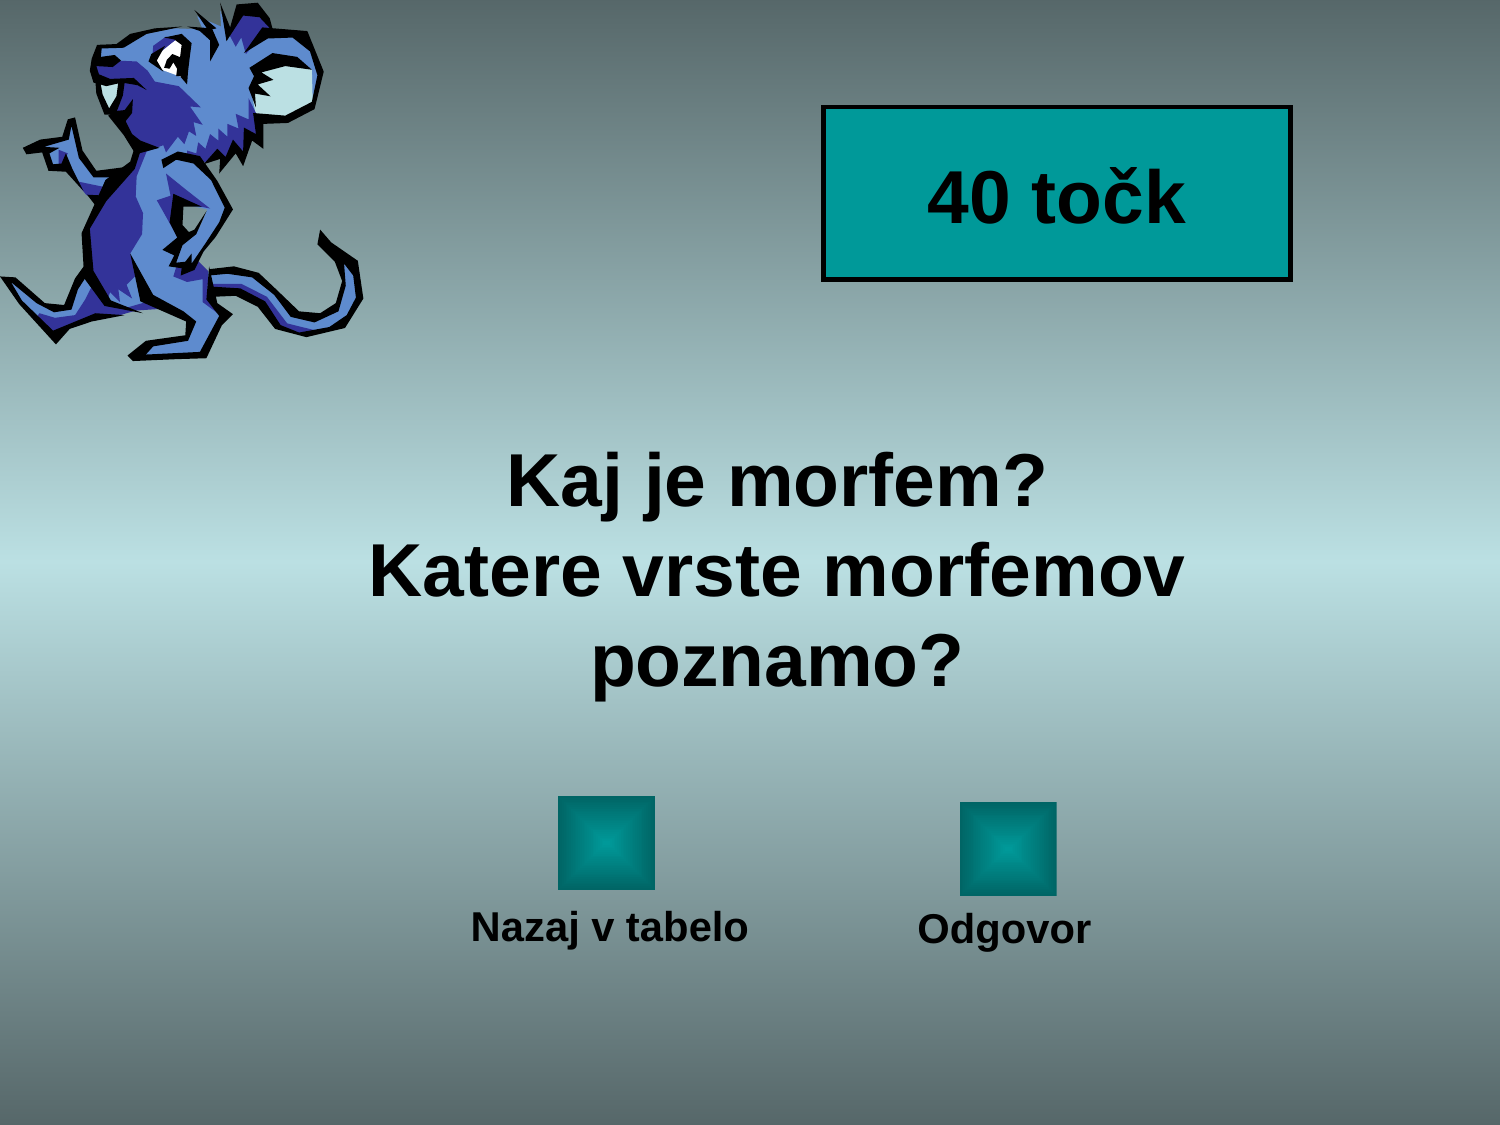

40 točk
# Kaj je morfem? Katere vrste morfemov poznamo?
Nazaj v tabelo
Odgovor